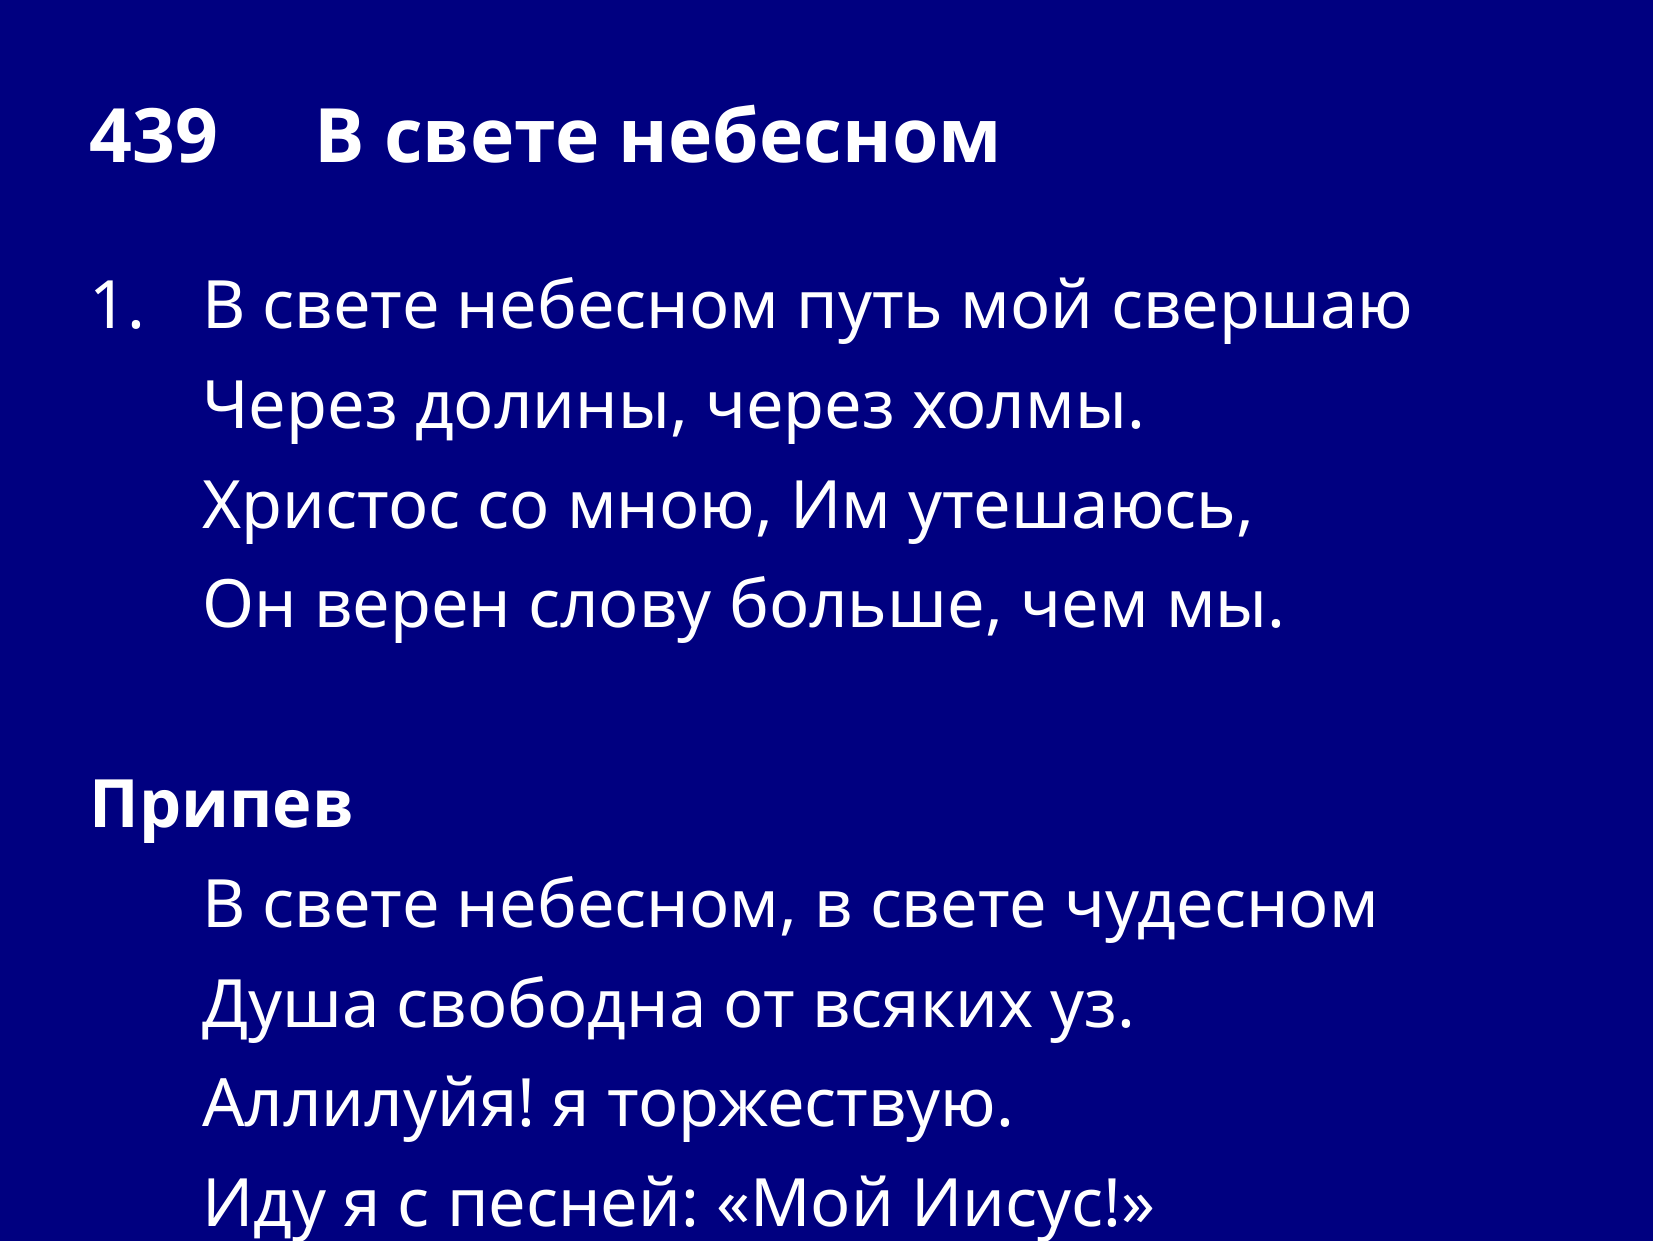

439	В свете небесном
1.	В свете небесном путь мой свершаю
	Через долины, через холмы.
	Христос со мною, Им утешаюсь,
	Он верен слову больше, чем мы.
Припев
	В свете небесном, в свете чудесном
	Душа свободна от всяких уз.
	Аллилуйя! я торжествую.
	Иду я с песней: «Мой Иисус!»